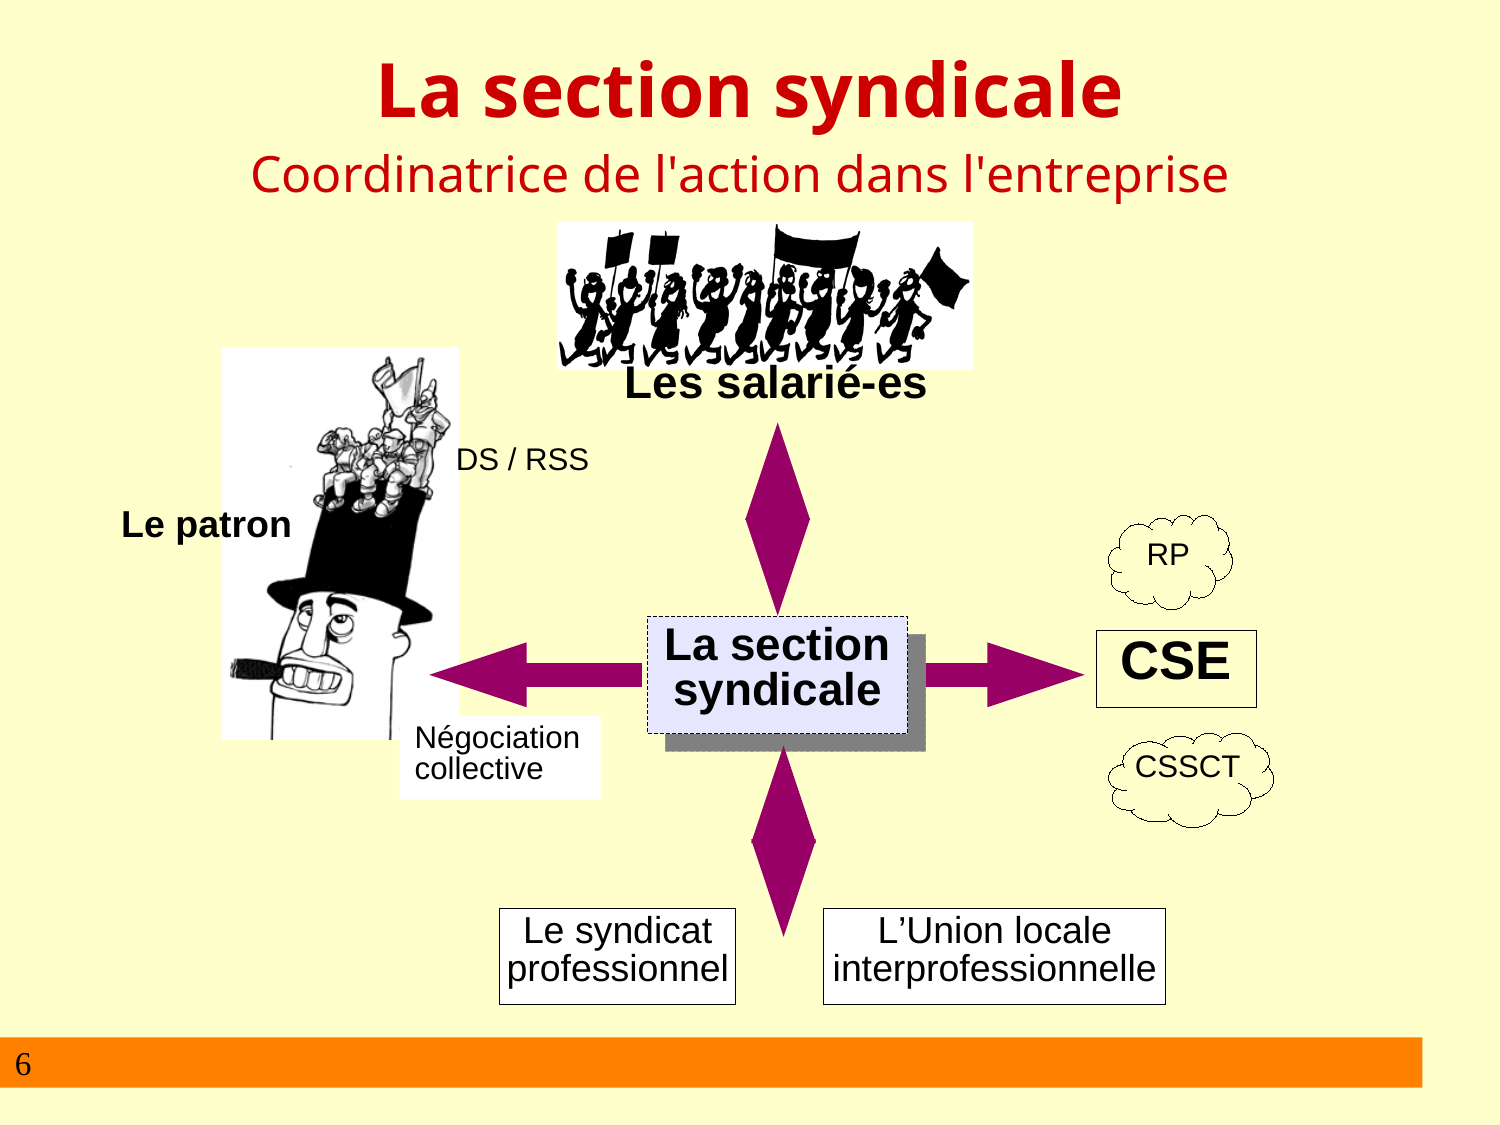

# La section syndicale Coordinatrice de l'action dans l'entreprise
Les salarié-es
DS / RSS
Le patron
RP
La section syndicale
CSE
Négociation collective
CSSCT
Le syndicat professionnel
L’Union locale interprofessionnelle